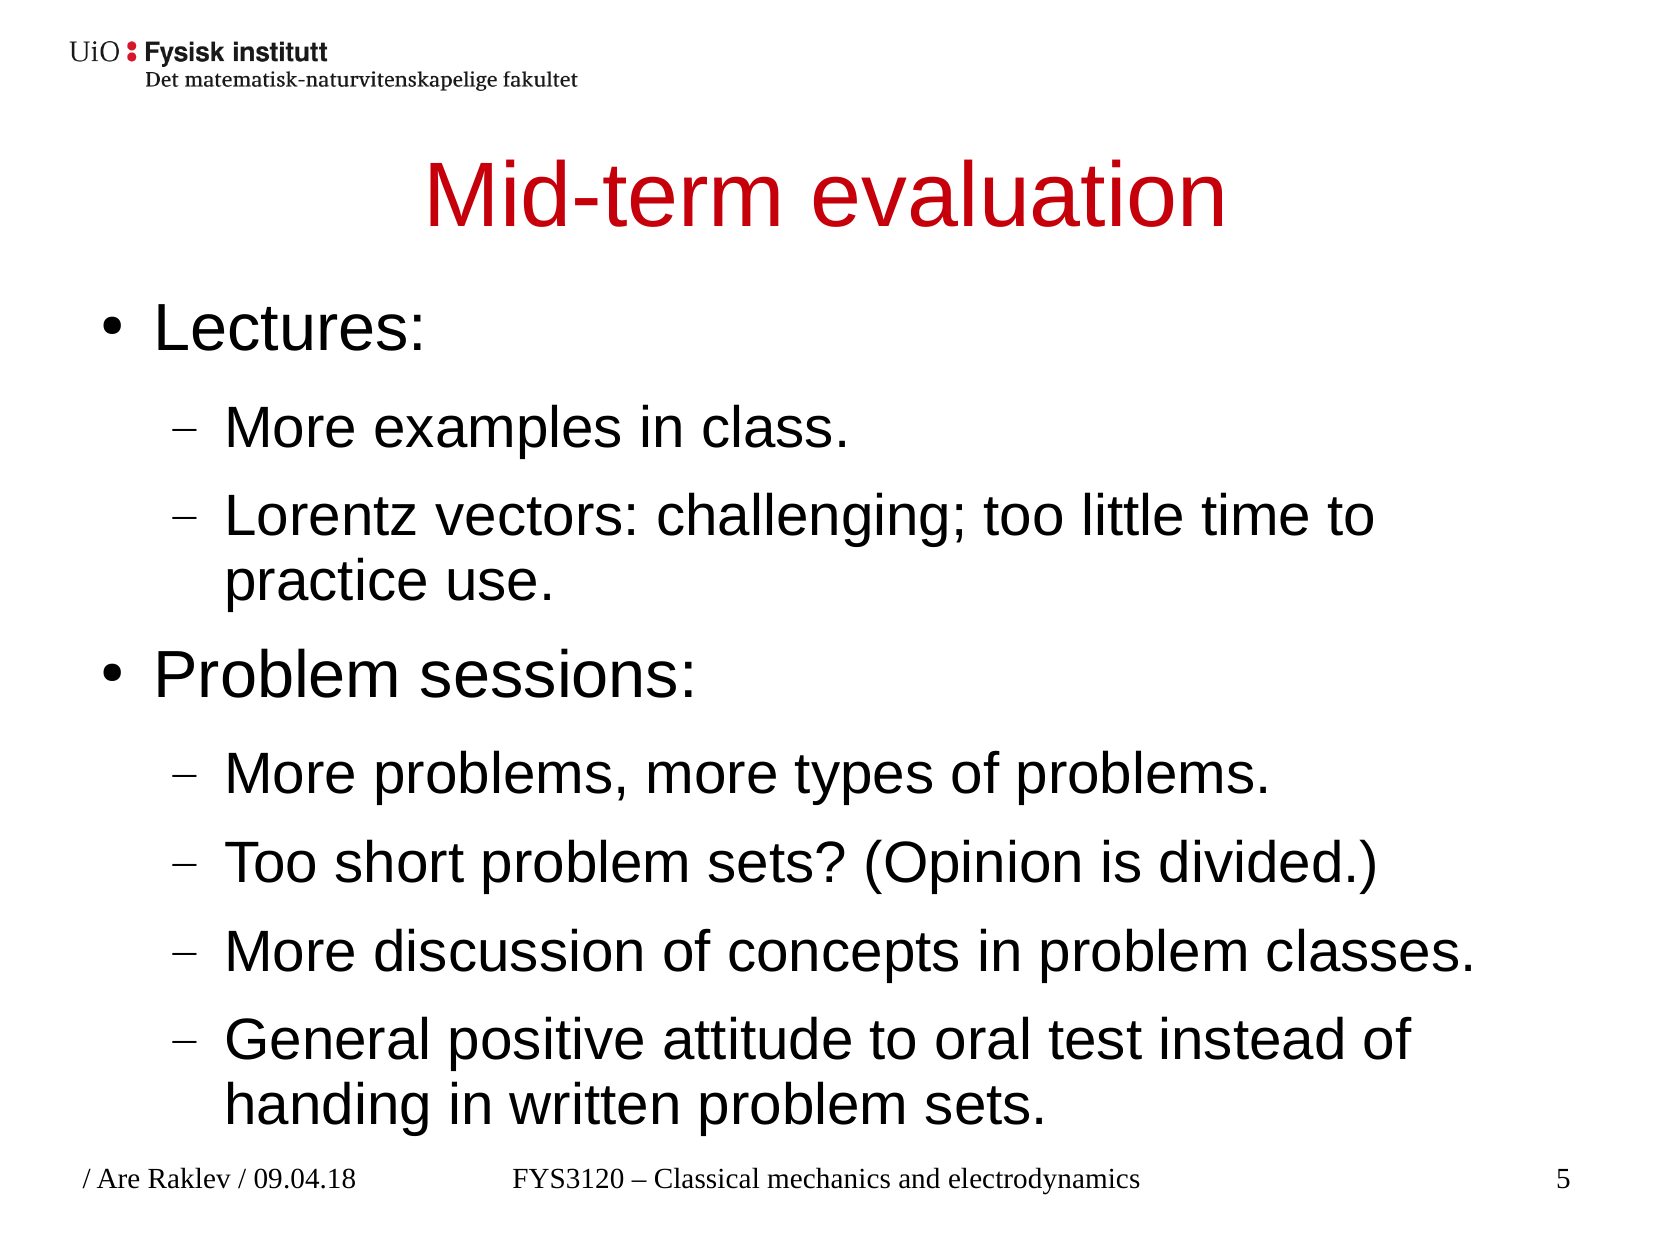

# Mid-term evaluation
Lectures:
More examples in class.
Lorentz vectors: challenging; too little time to practice use.
Problem sessions:
More problems, more types of problems.
Too short problem sets? (Opinion is divided.)
More discussion of concepts in problem classes.
General positive attitude to oral test instead of handing in written problem sets.
/ Are Raklev / 09.04.18
FYS3120 – Classical mechanics and electrodynamics
5